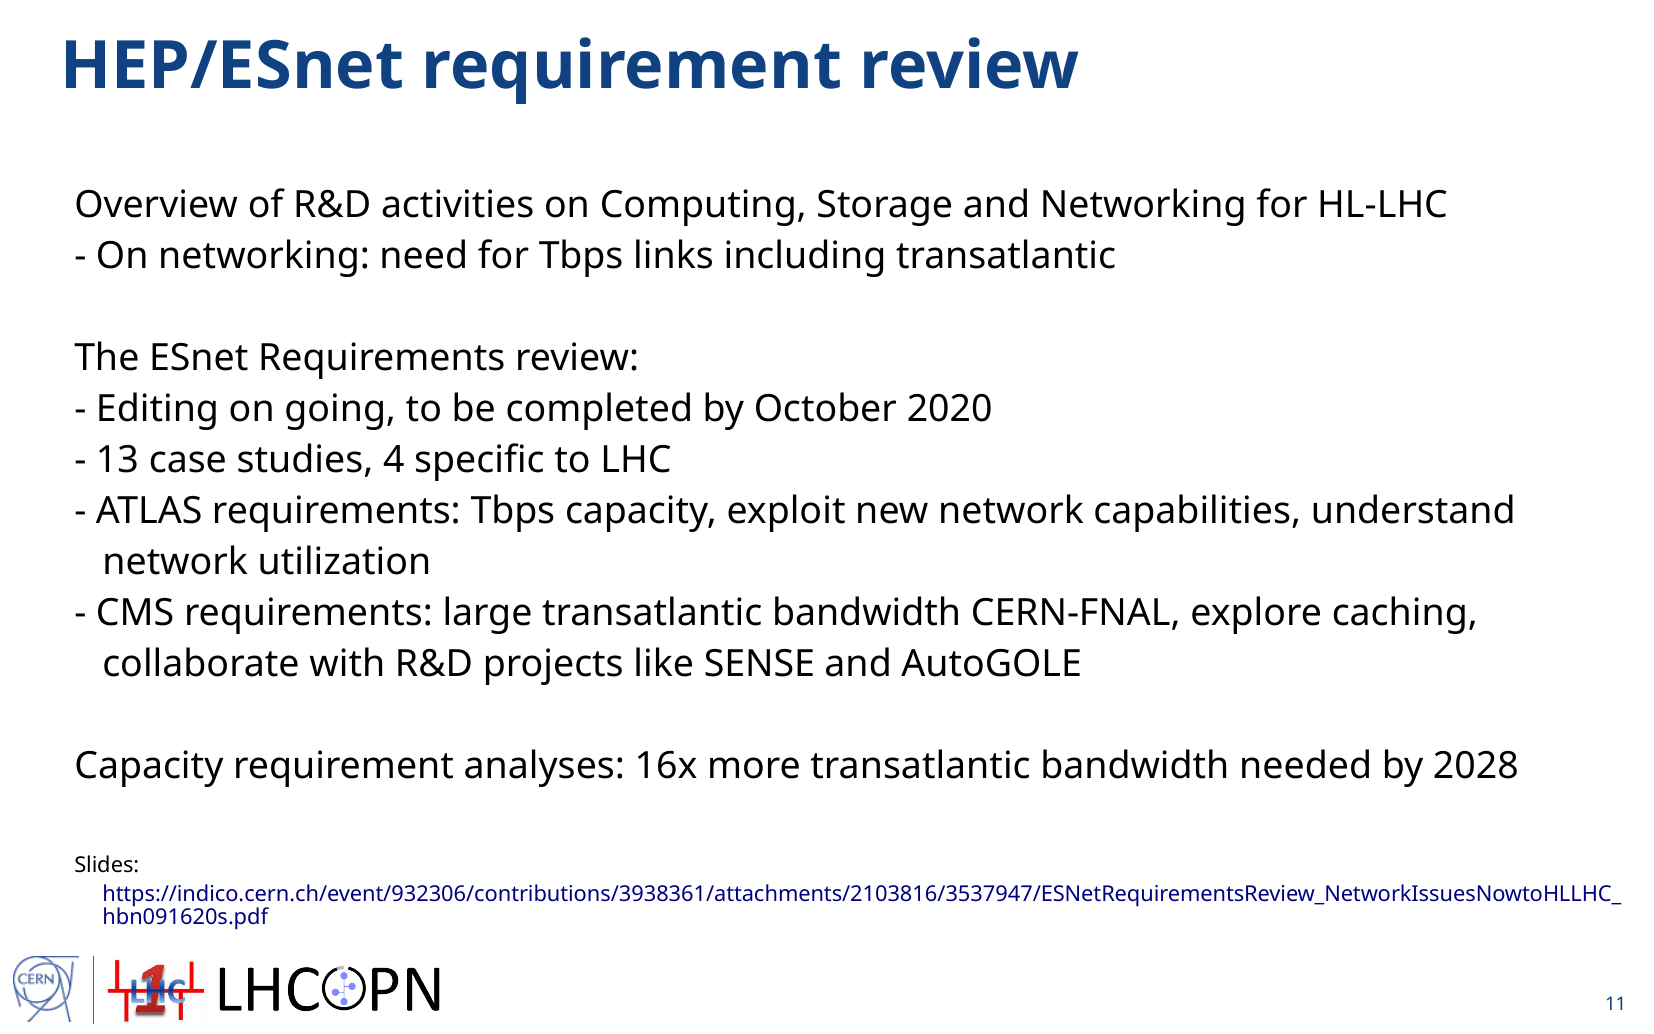

# HEP/ESnet requirement review
Overview of R&D activities on Computing, Storage and Networking for HL-LHC
- On networking: need for Tbps links including transatlantic
The ESnet Requirements review:
- Editing on going, to be completed by October 2020
- 13 case studies, 4 specific to LHC
- ATLAS requirements: Tbps capacity, exploit new network capabilities, understand network utilization
- CMS requirements: large transatlantic bandwidth CERN-FNAL, explore caching, collaborate with R&D projects like SENSE and AutoGOLE
Capacity requirement analyses: 16x more transatlantic bandwidth needed by 2028
Slides: https://indico.cern.ch/event/932306/contributions/3938361/attachments/2103816/3537947/ESNetRequirementsReview_NetworkIssuesNowtoHLLHC_hbn091620s.pdf